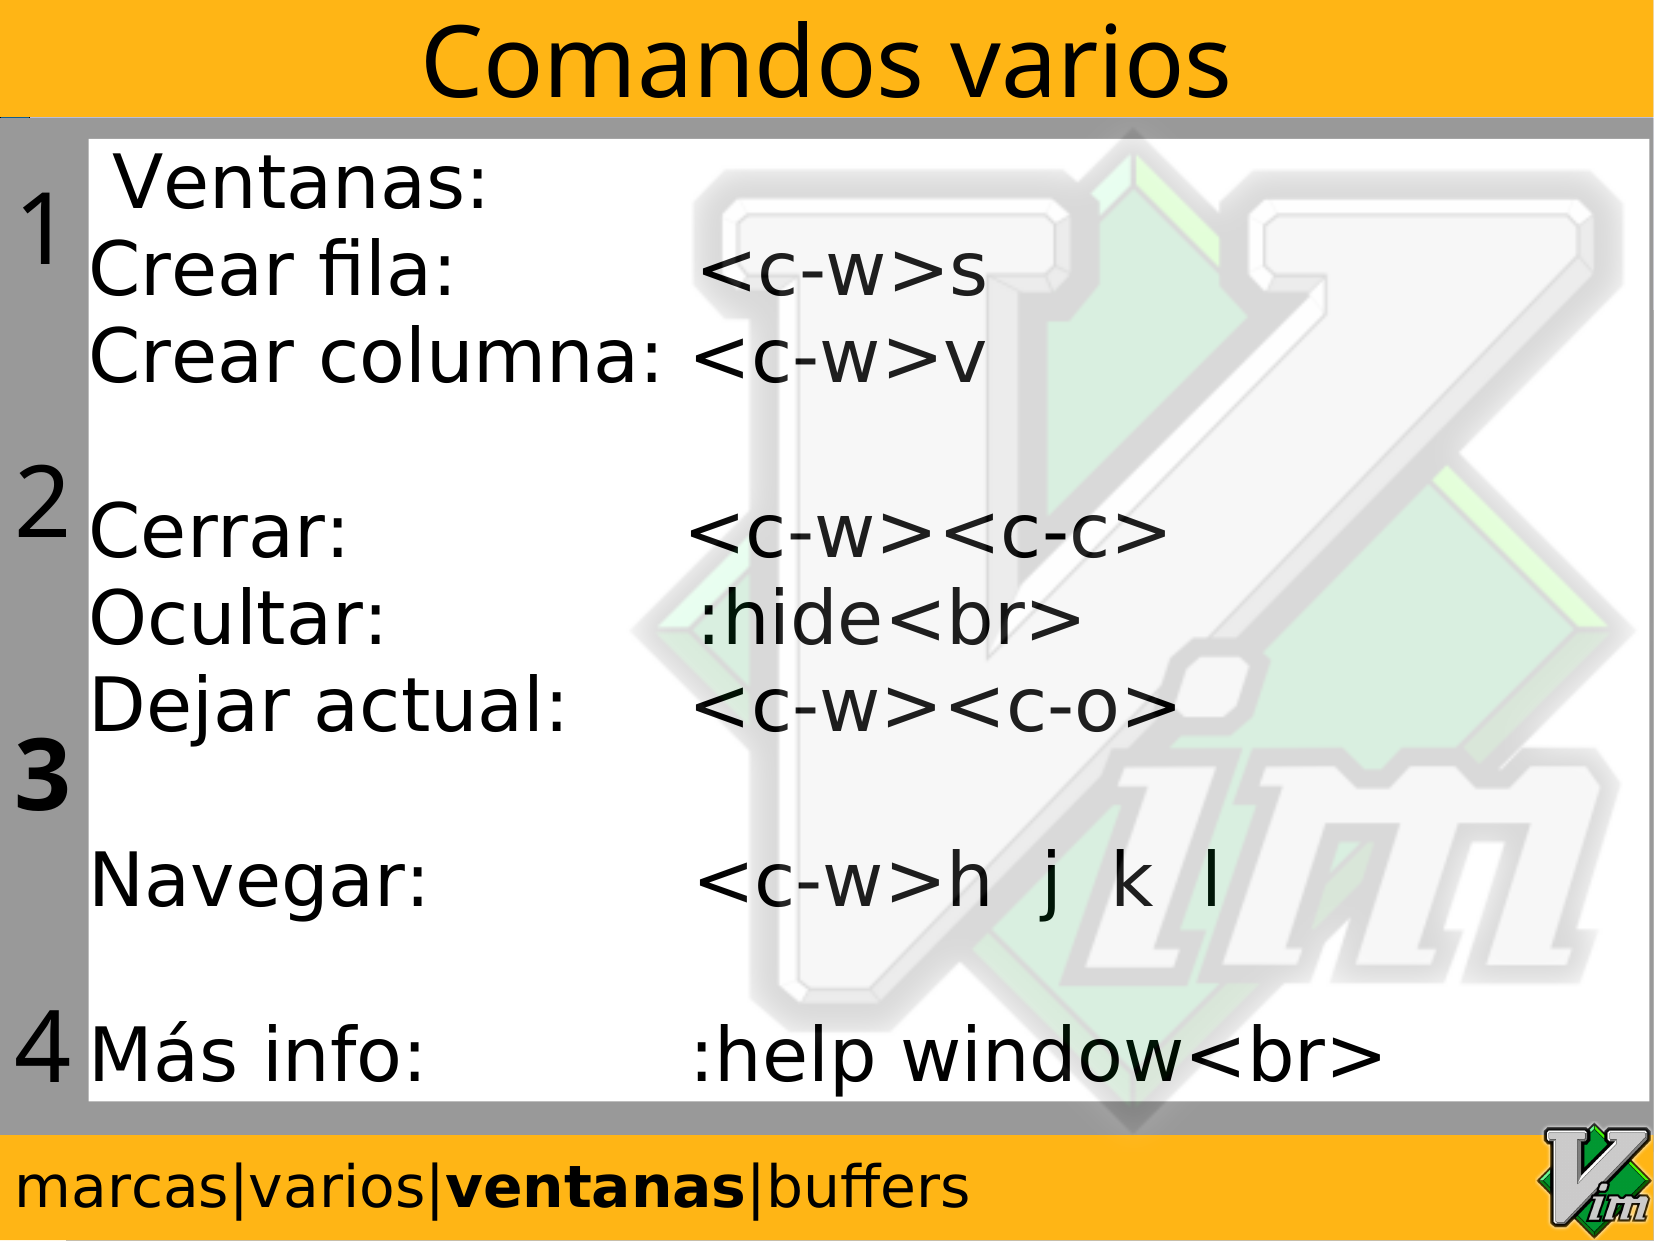

Comandos varios
1 - Introducción
2 - Novatos
3 - Power Users
4 -Desarrolladores
 Ventanas:
Crear fila: <c-w>s
Crear columna: <c-w>v
Cerrar: <c-w><c-c>
Ocultar: :hide<br>
Dejar actual: <c-w><c-o>
Navegar: <c-w>h j k l
Más info: :help window<br>
marcas|varios|ventanas|buffers